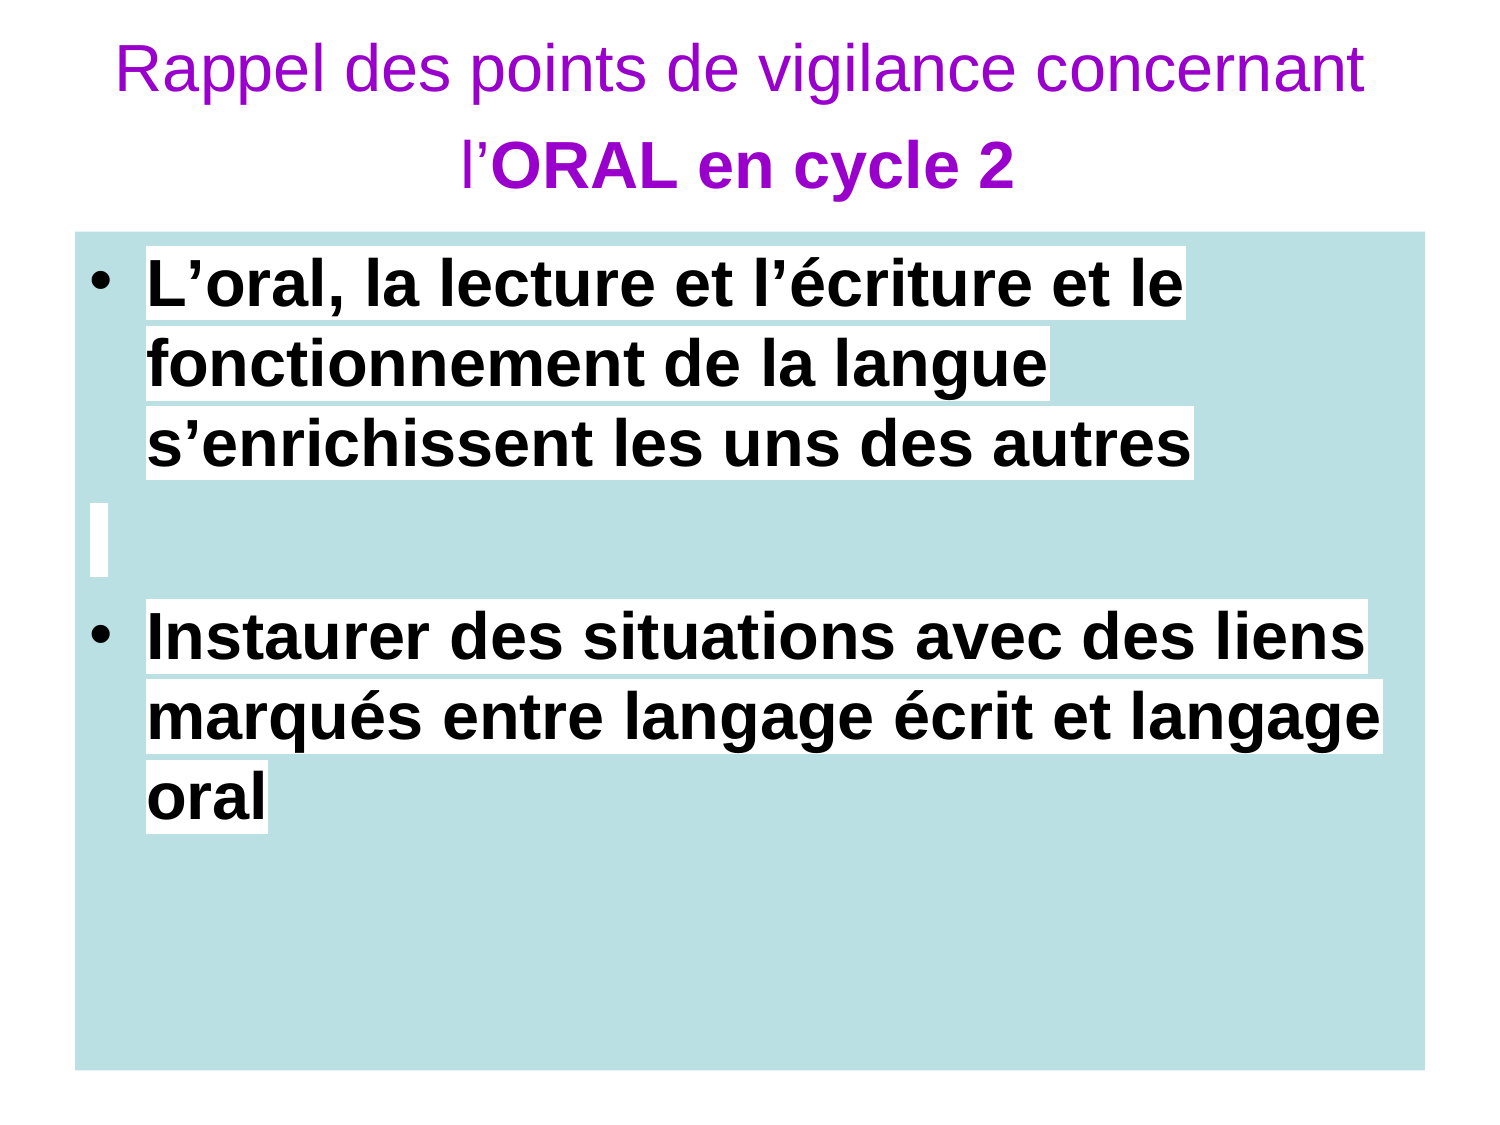

# Rappel des points de vigilance concernant l’ORAL en cycle 2
L’oral, la lecture et l’écriture et le fonctionnement de la langue s’enrichissent les uns des autres
Instaurer des situations avec des liens marqués entre langage écrit et langage oral